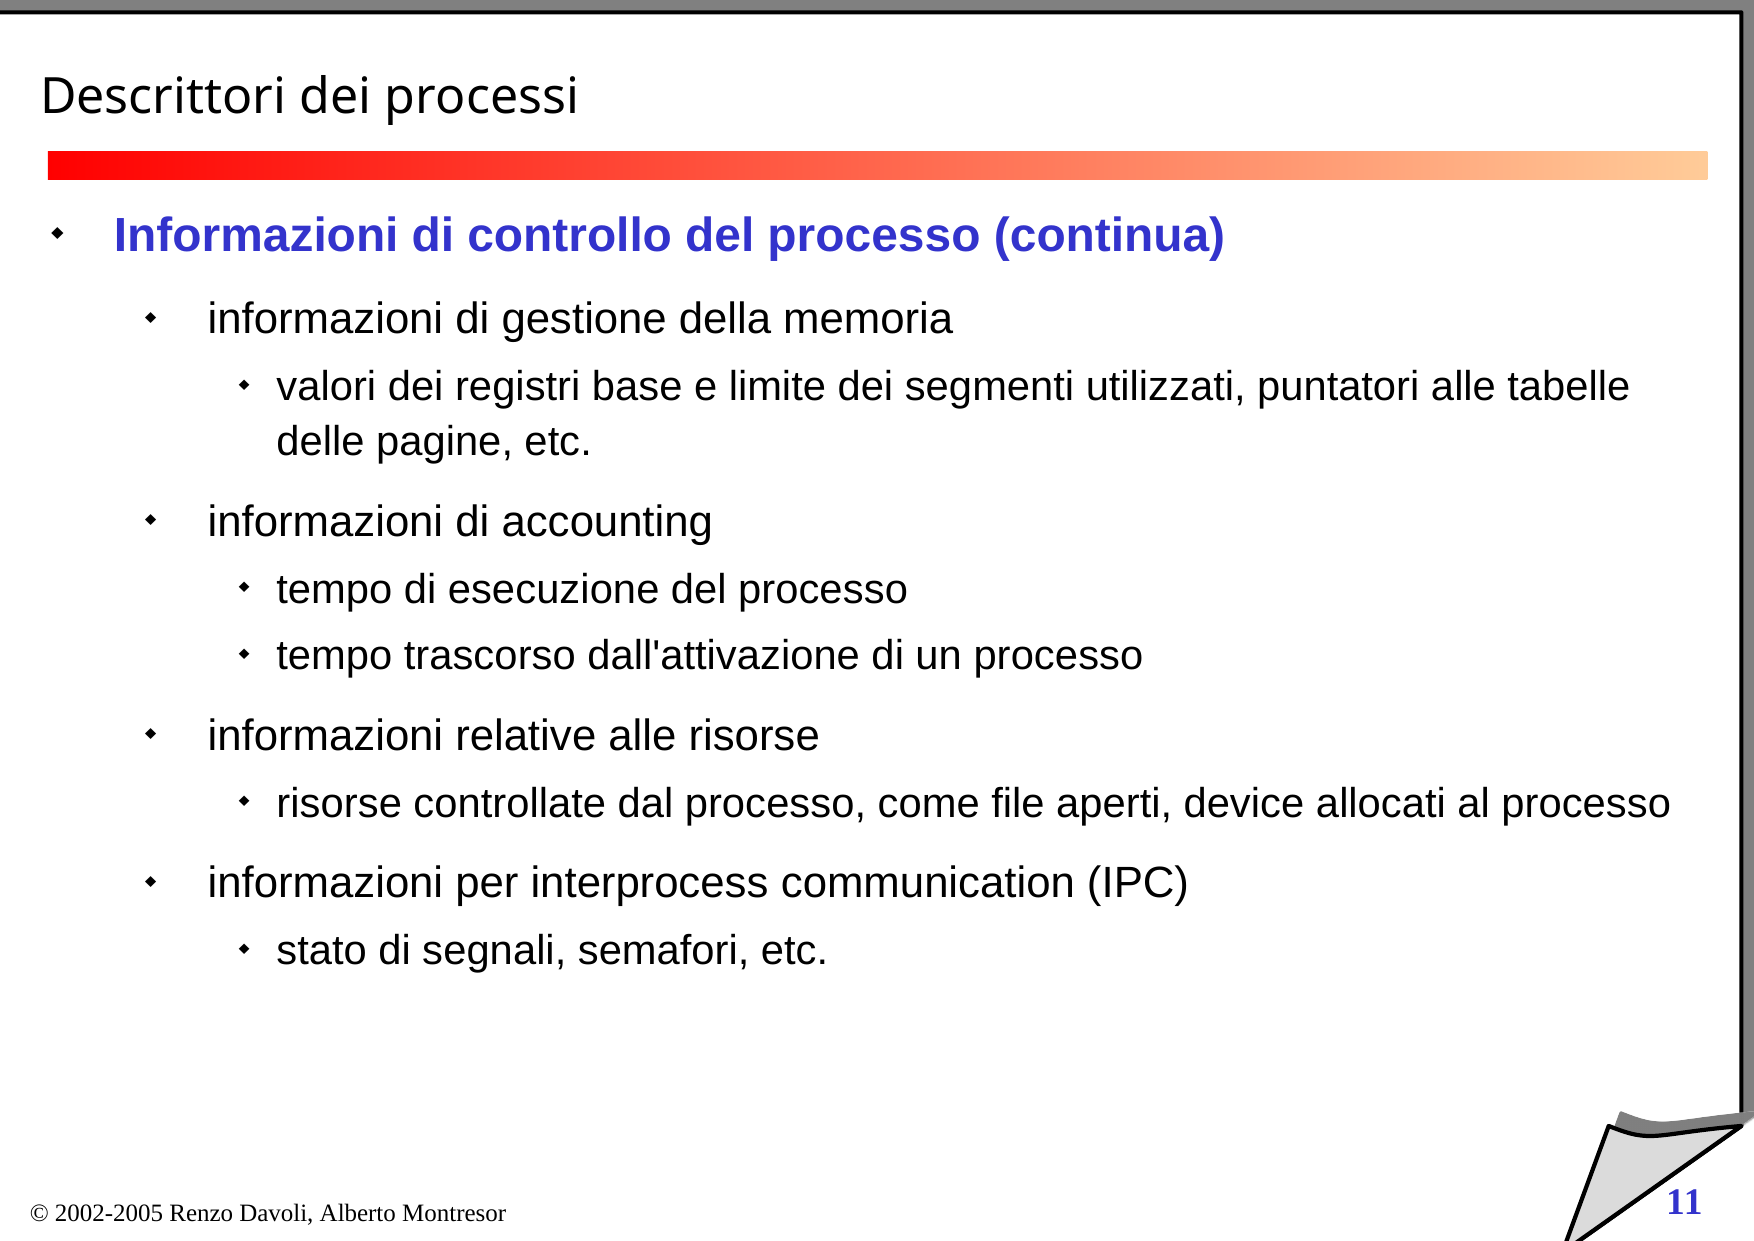

# Descrittori dei processi
Informazioni di controllo del processo (continua)
informazioni di gestione della memoria
valori dei registri base e limite dei segmenti utilizzati, puntatori alle tabelle delle pagine, etc.
informazioni di accounting
tempo di esecuzione del processo
tempo trascorso dall'attivazione di un processo
informazioni relative alle risorse
risorse controllate dal processo, come file aperti, device allocati al processo
informazioni per interprocess communication (IPC)
stato di segnali, semafori, etc.